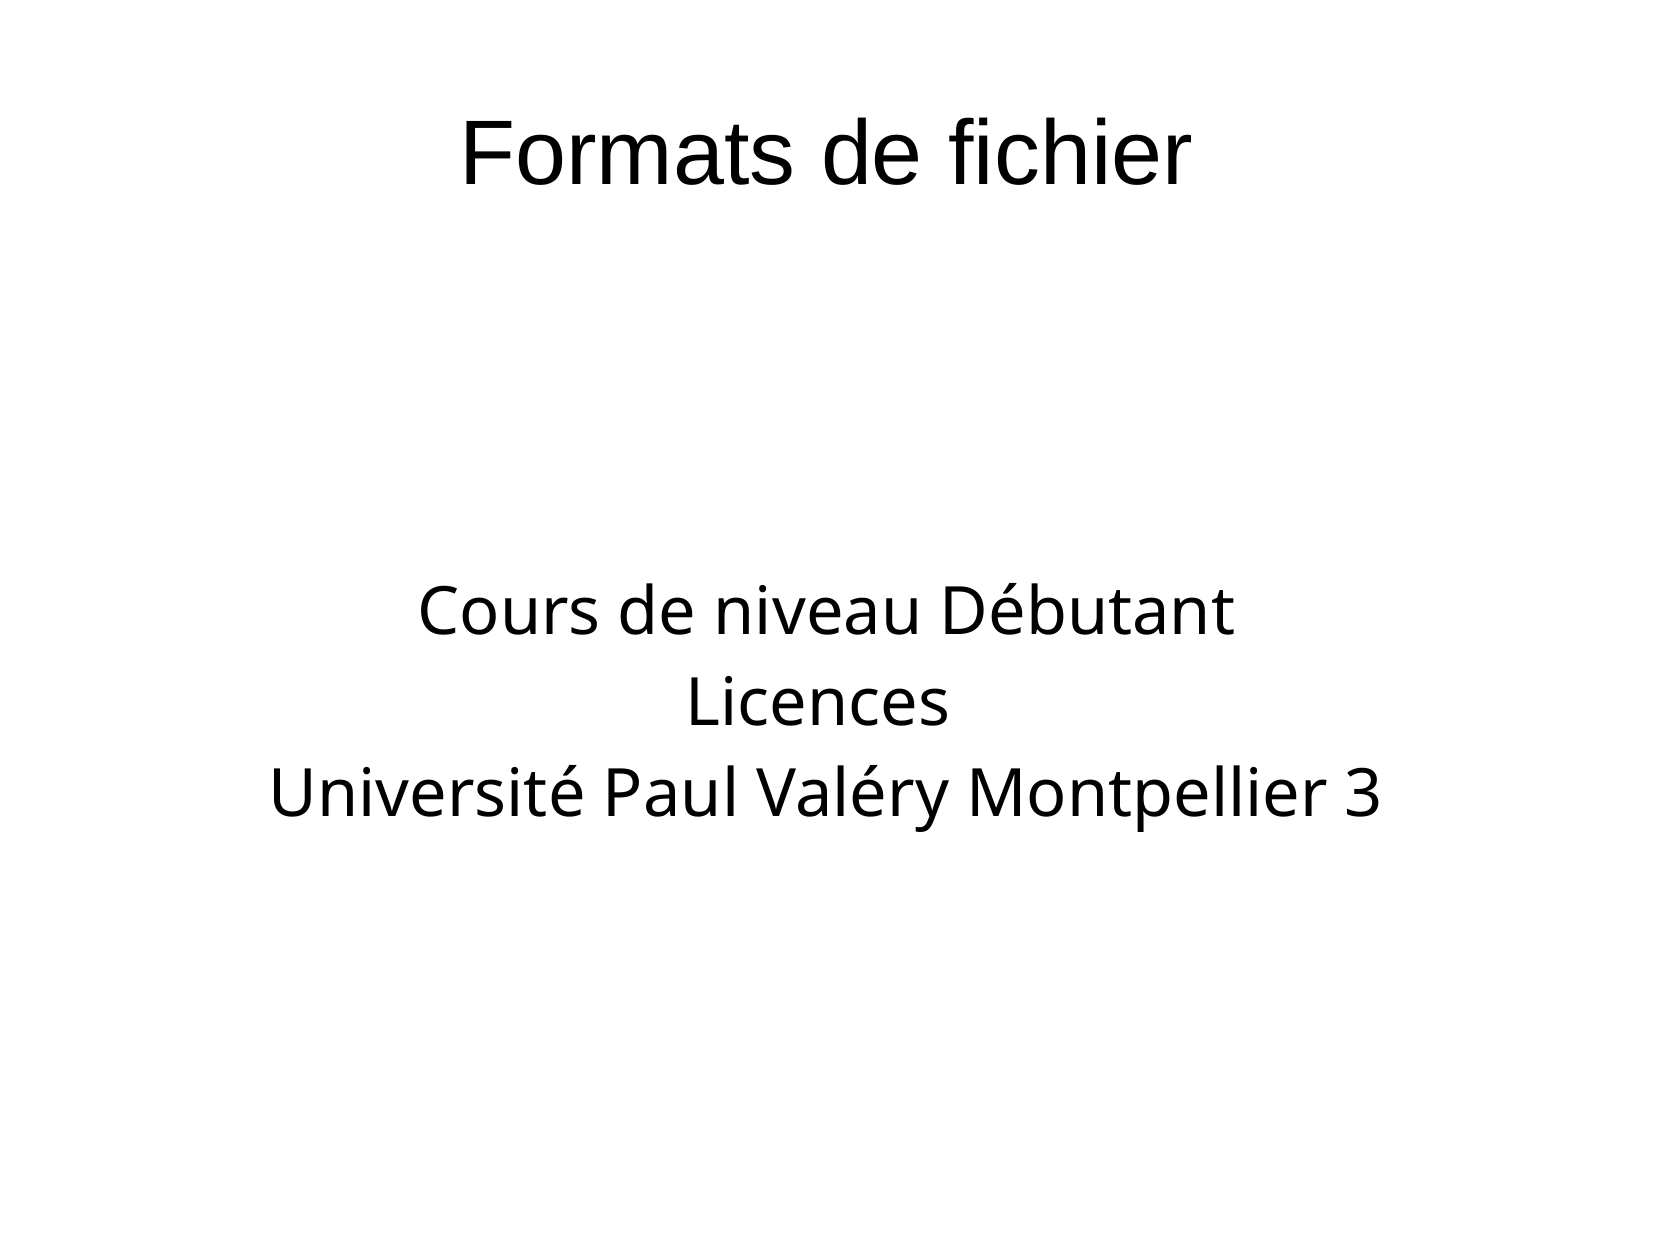

# Formats de fichier
Cours de niveau Débutant
Licences
Université Paul Valéry Montpellier 3